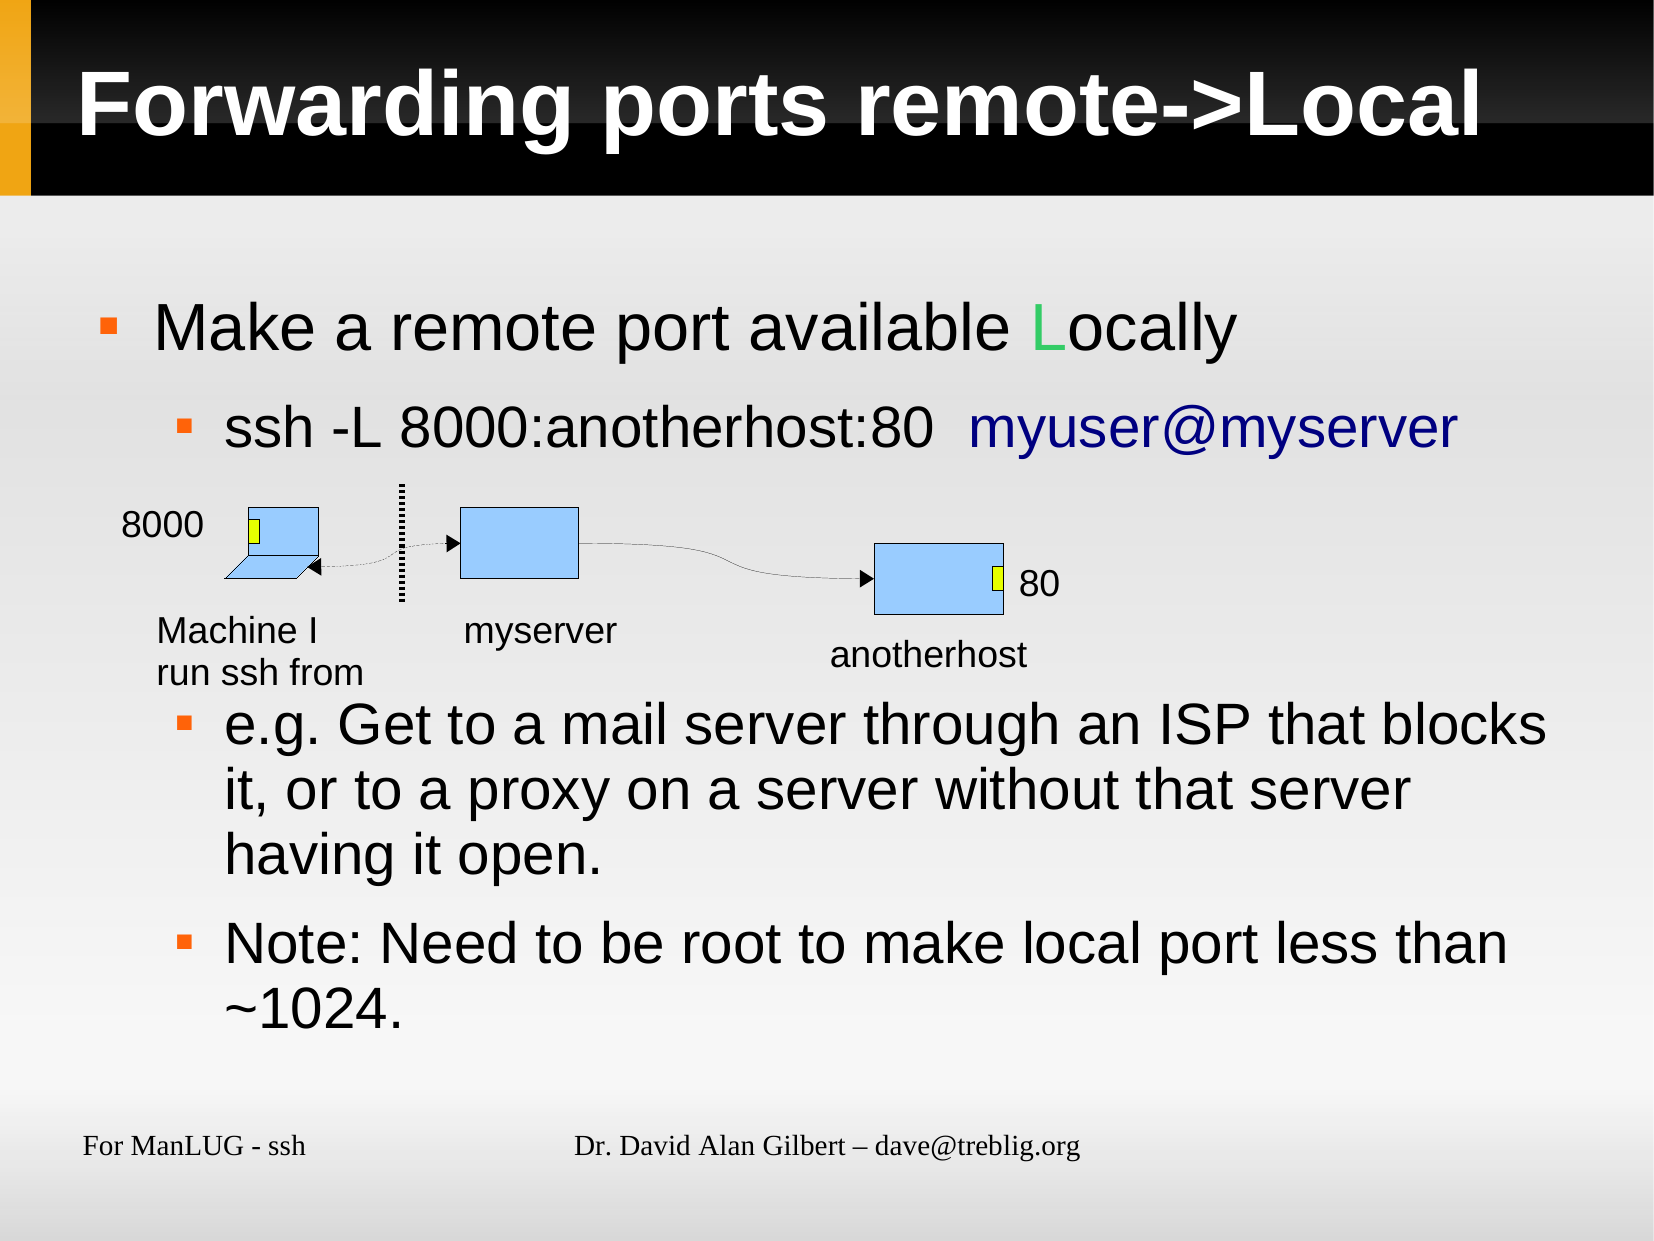

# Forwarding ports remote->Local
Make a remote port available Locally
ssh -L 8000:anotherhost:80 myuser@myserver
e.g. Get to a mail server through an ISP that blocks it, or to a proxy on a server without that server having it open.
Note: Need to be root to make local port less than ~1024.
8000
80
Machine I
run ssh from
myserver
anotherhost